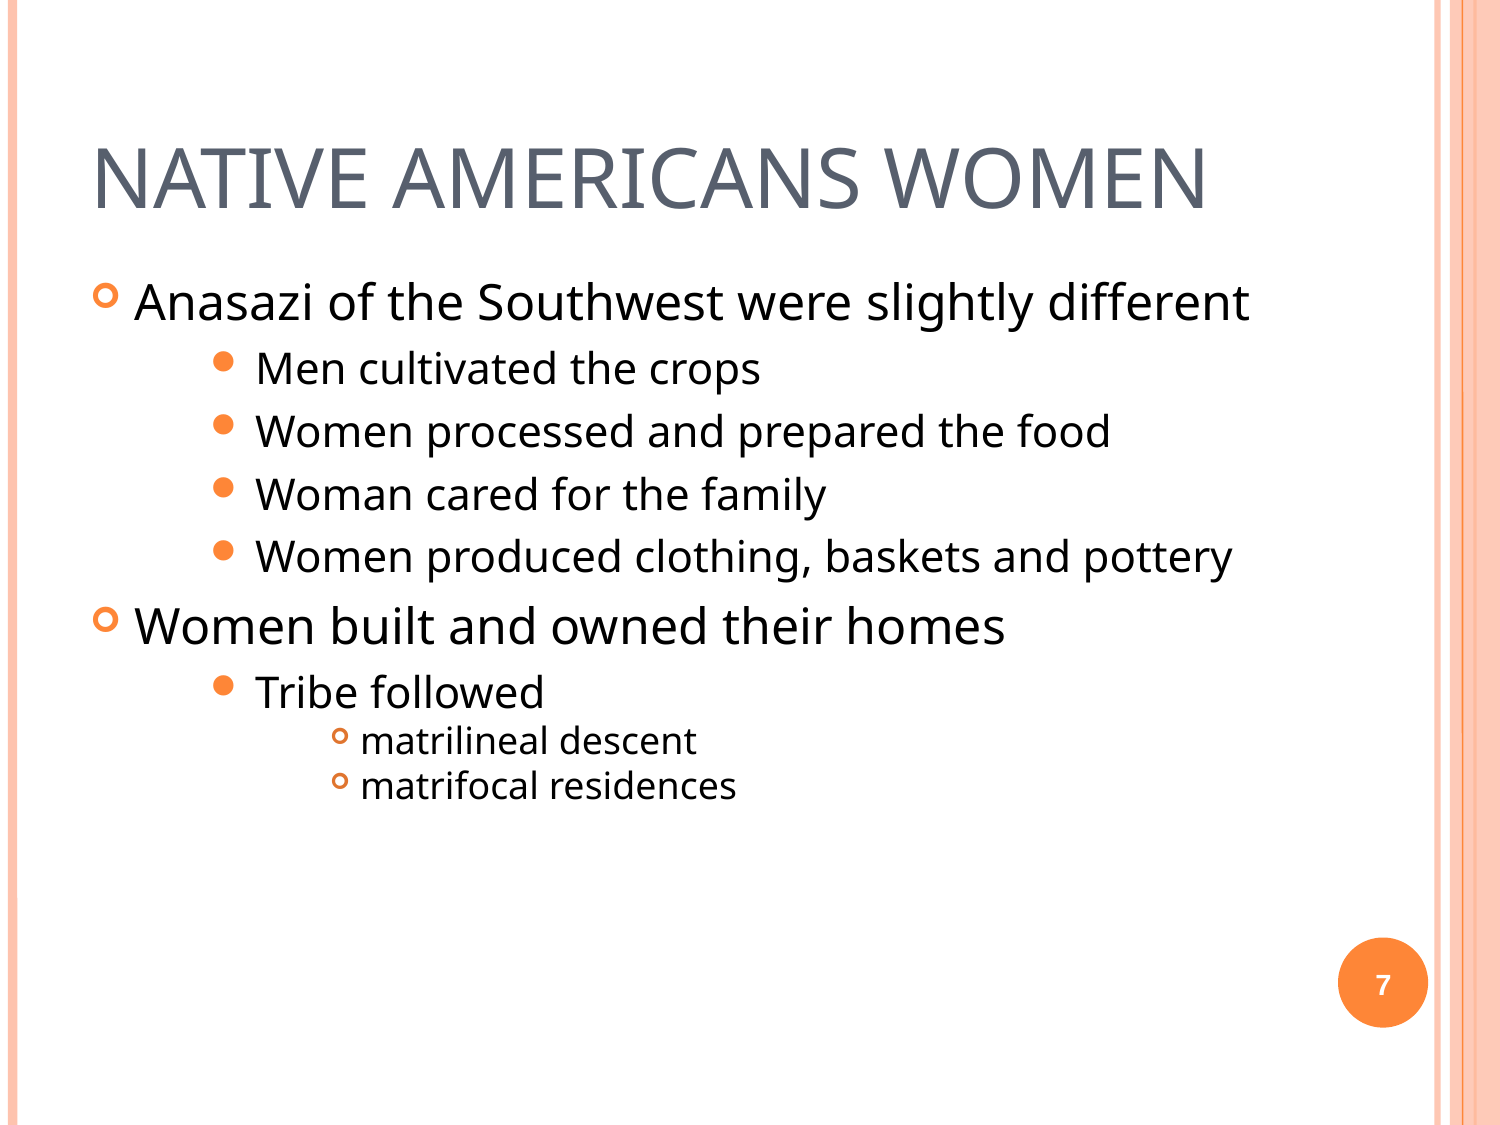

# Native Americans Women
Anasazi of the Southwest were slightly different
Men cultivated the crops
Women processed and prepared the food
Woman cared for the family
Women produced clothing, baskets and pottery
Women built and owned their homes
Tribe followed
matrilineal descent
matrifocal residences